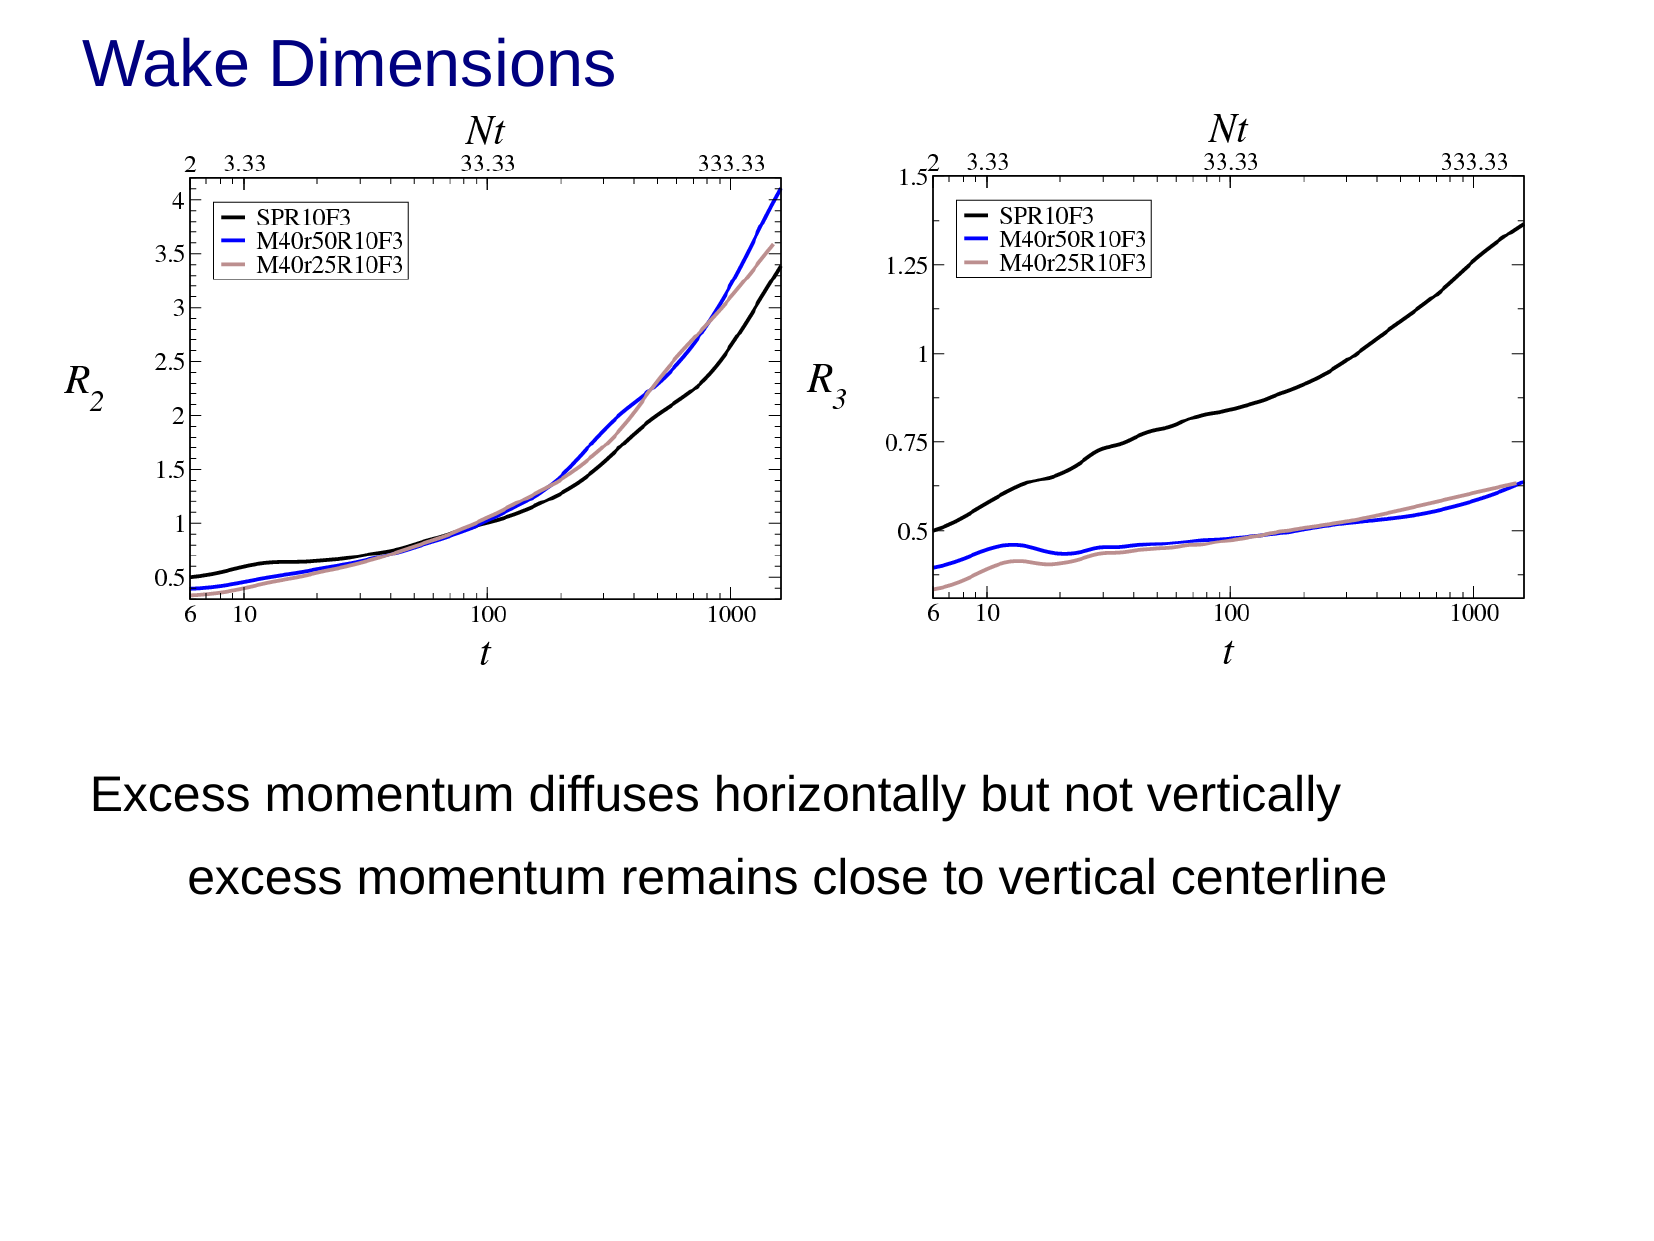

# Wake Dimensions
Excess momentum diffuses horizontally but not vertically
	excess momentum remains close to vertical centerline